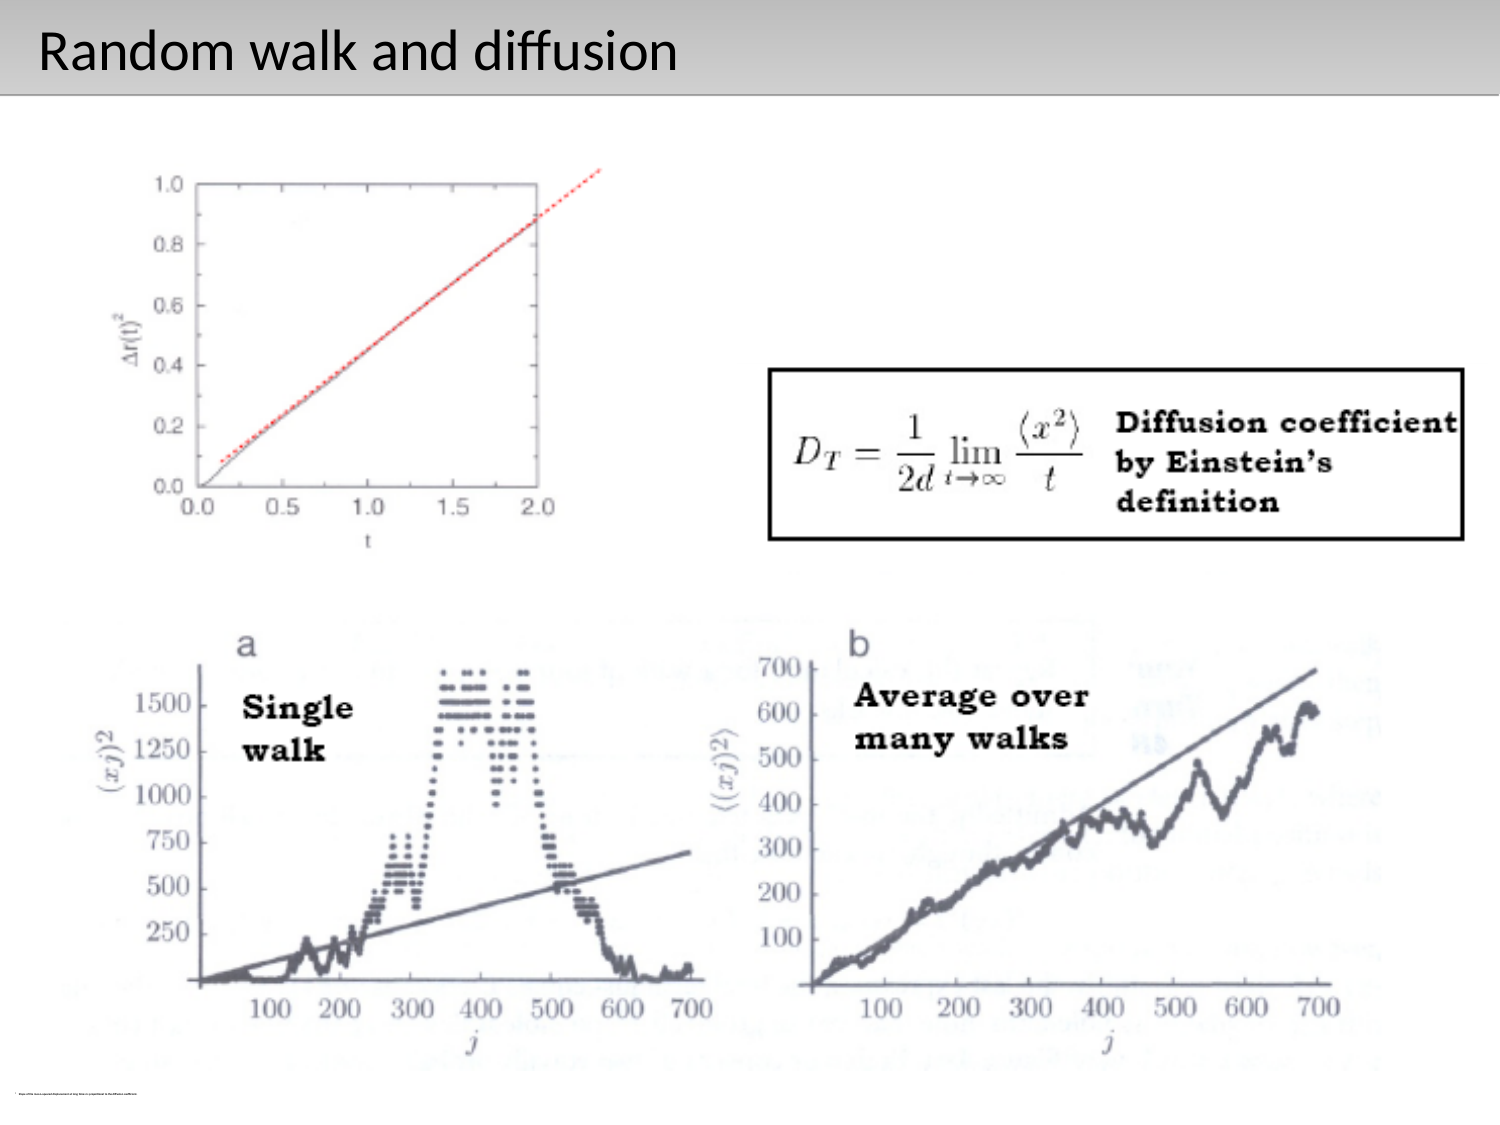

# Random walk and diffusion
Slope of the mean-squared displacement at long times is proportional to the diffusion coefficient.